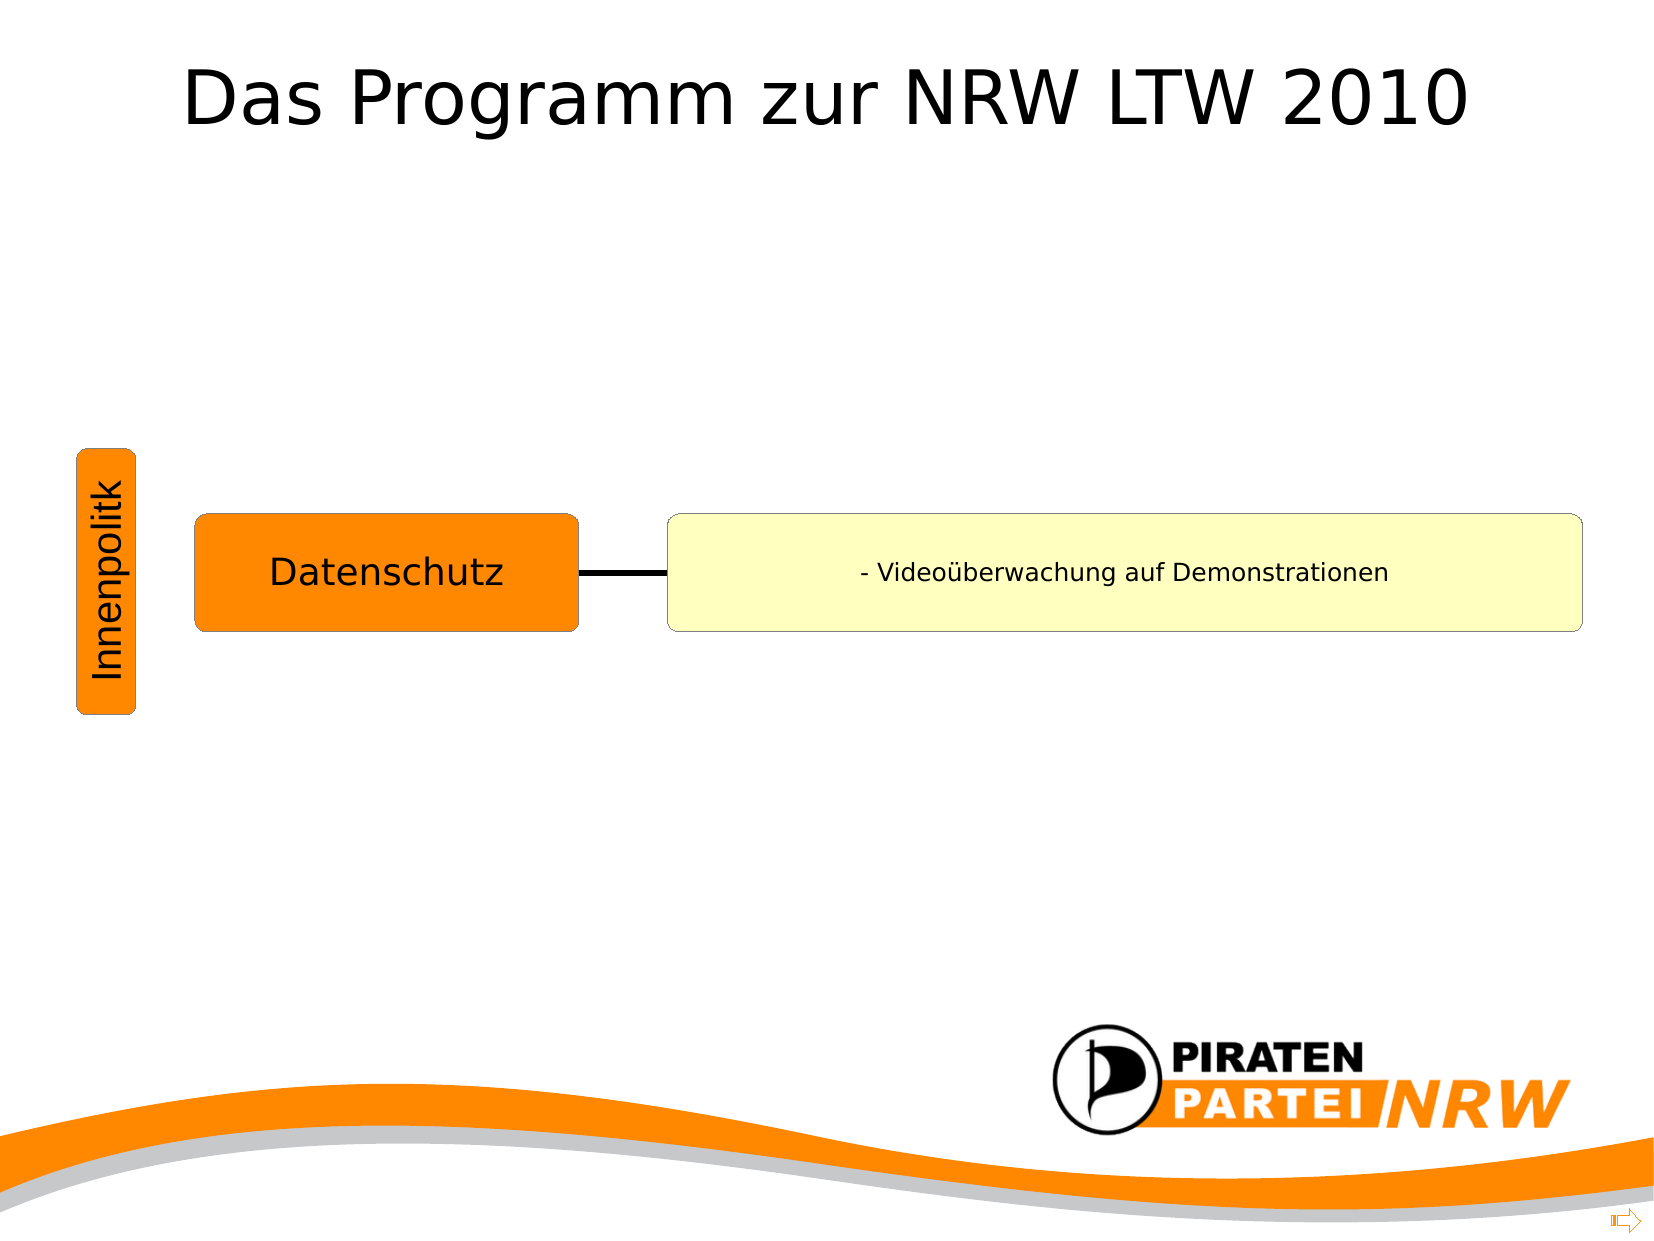

# Das Programm zur NRW LTW 2010
Datenschutz
- Videoüberwachung auf Demonstrationen
Innenpolitk